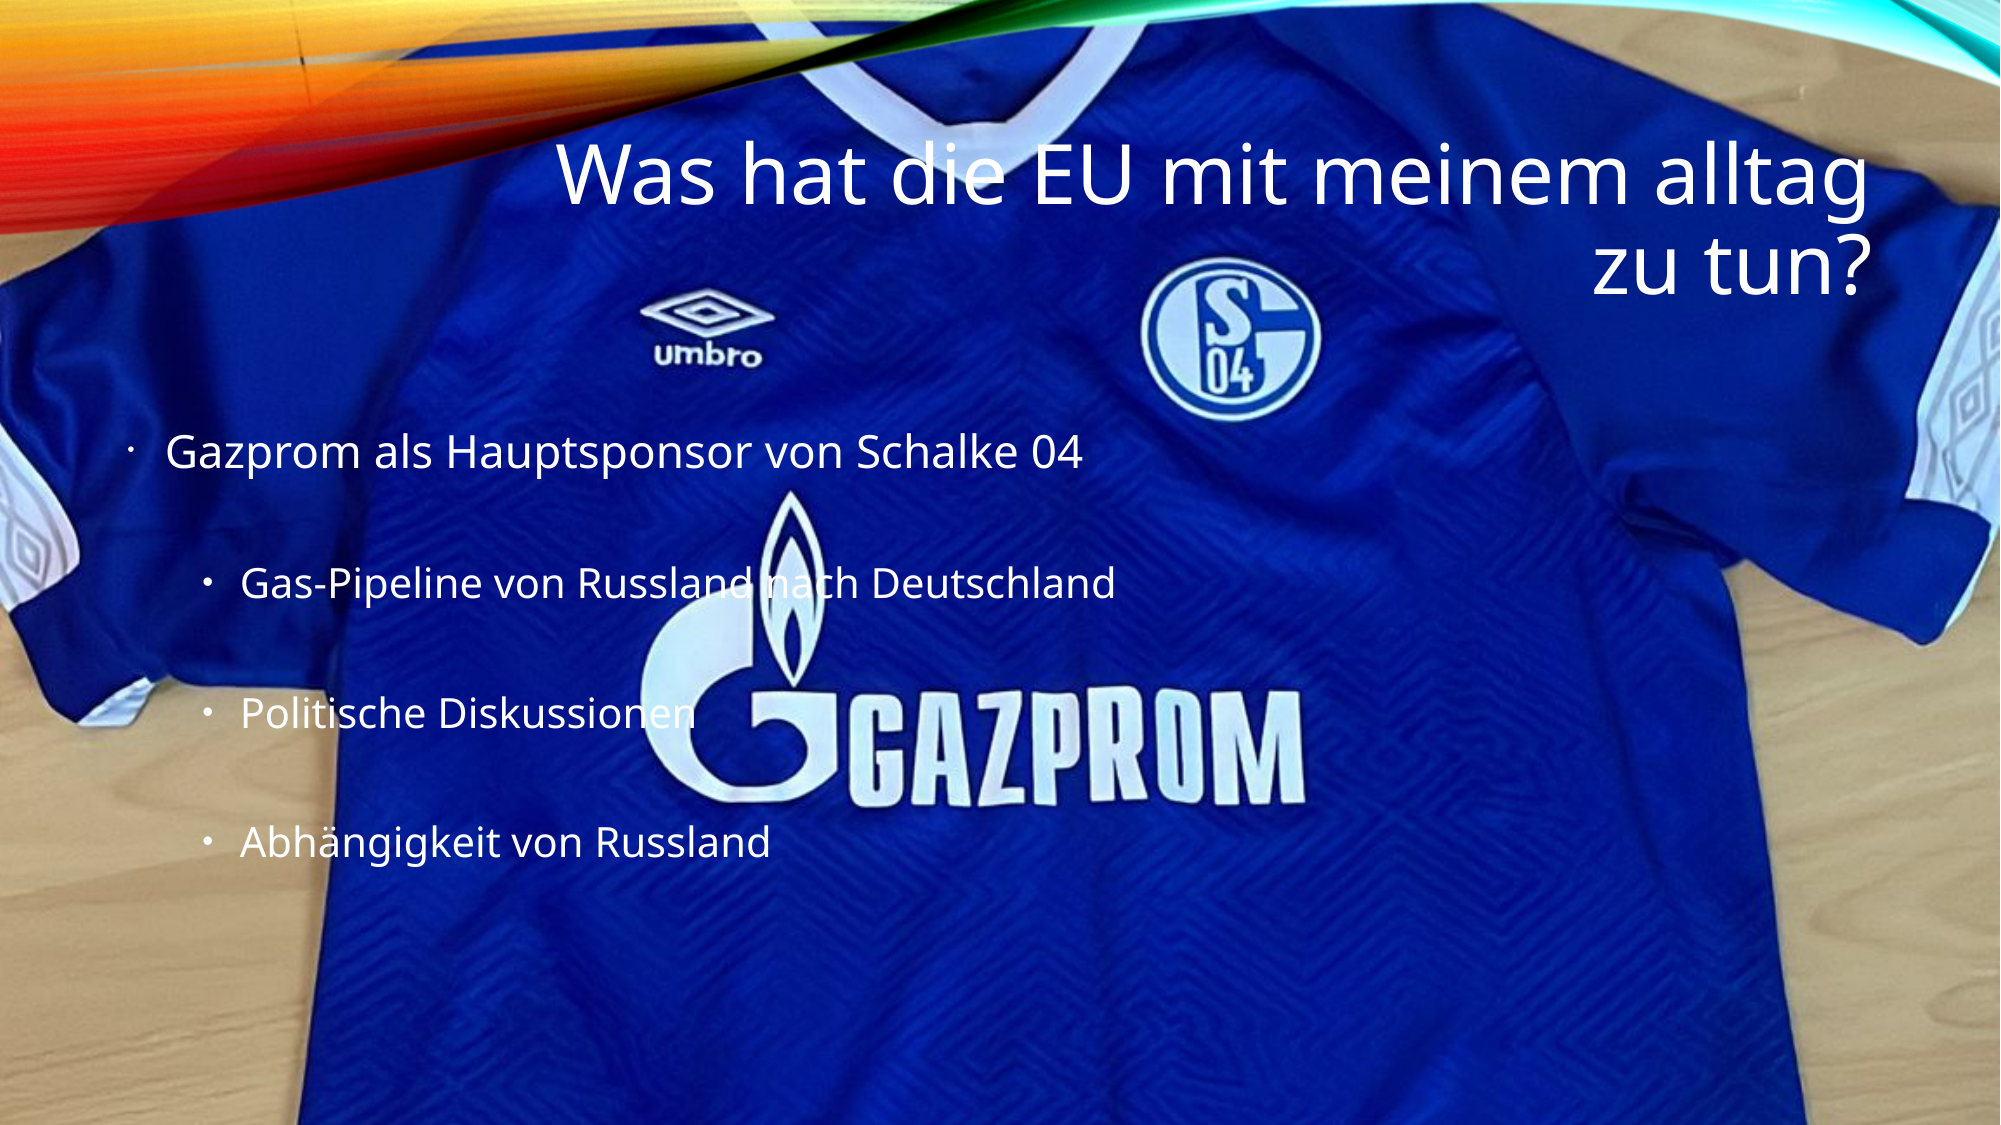

# Was hat die EU mit meinem alltag zu tun?
Gazprom als Hauptsponsor von Schalke 04
Gas-Pipeline von Russland nach Deutschland
Politische Diskussionen
Abhängigkeit von Russland